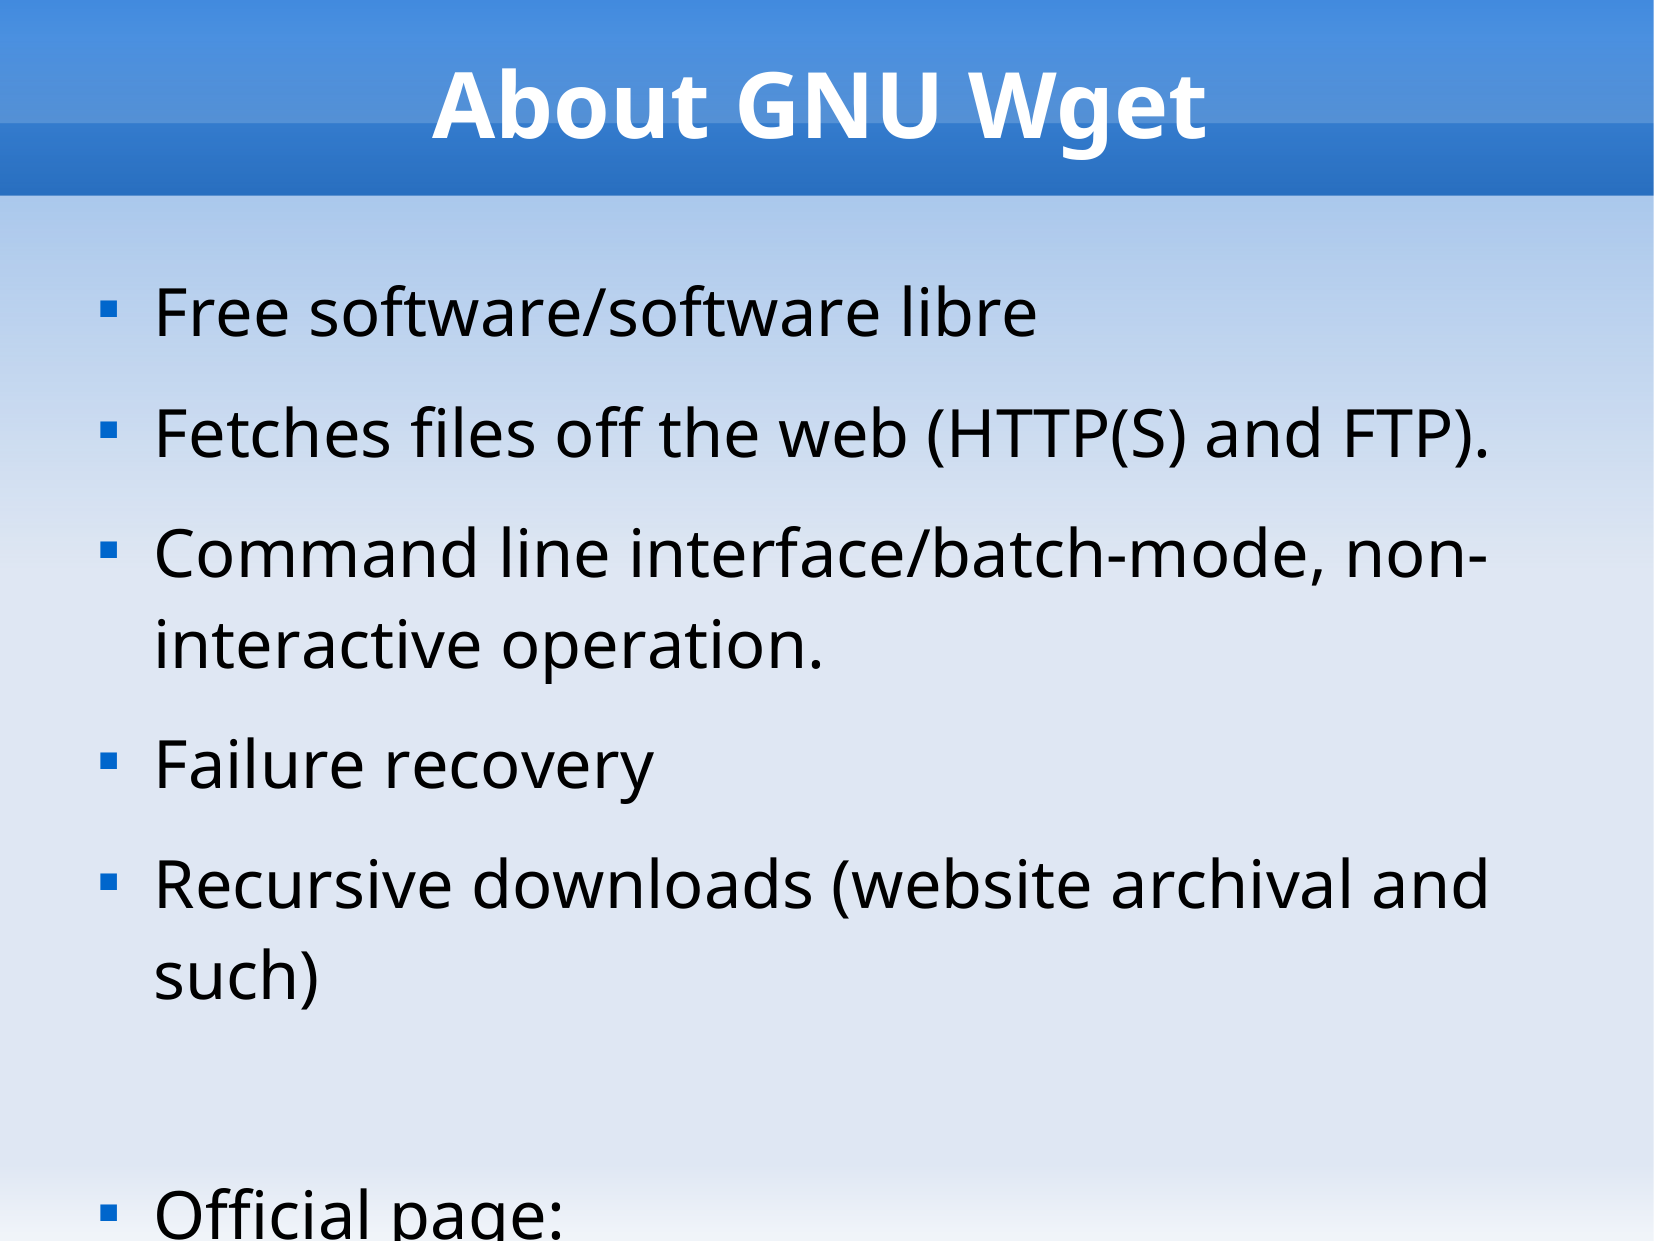

# About GNU Wget
Free software/software libre
Fetches ﬁles oﬀ the web (HTTP(S) and FTP).
Command line interface/batch-mode, non-interactive operation.
Failure recovery
Recursive downloads (website archival and such)
Oﬃcial page: http://www.gnu.org/software/wget/
Wget Wgiki: http://wget.addictivecode.org/